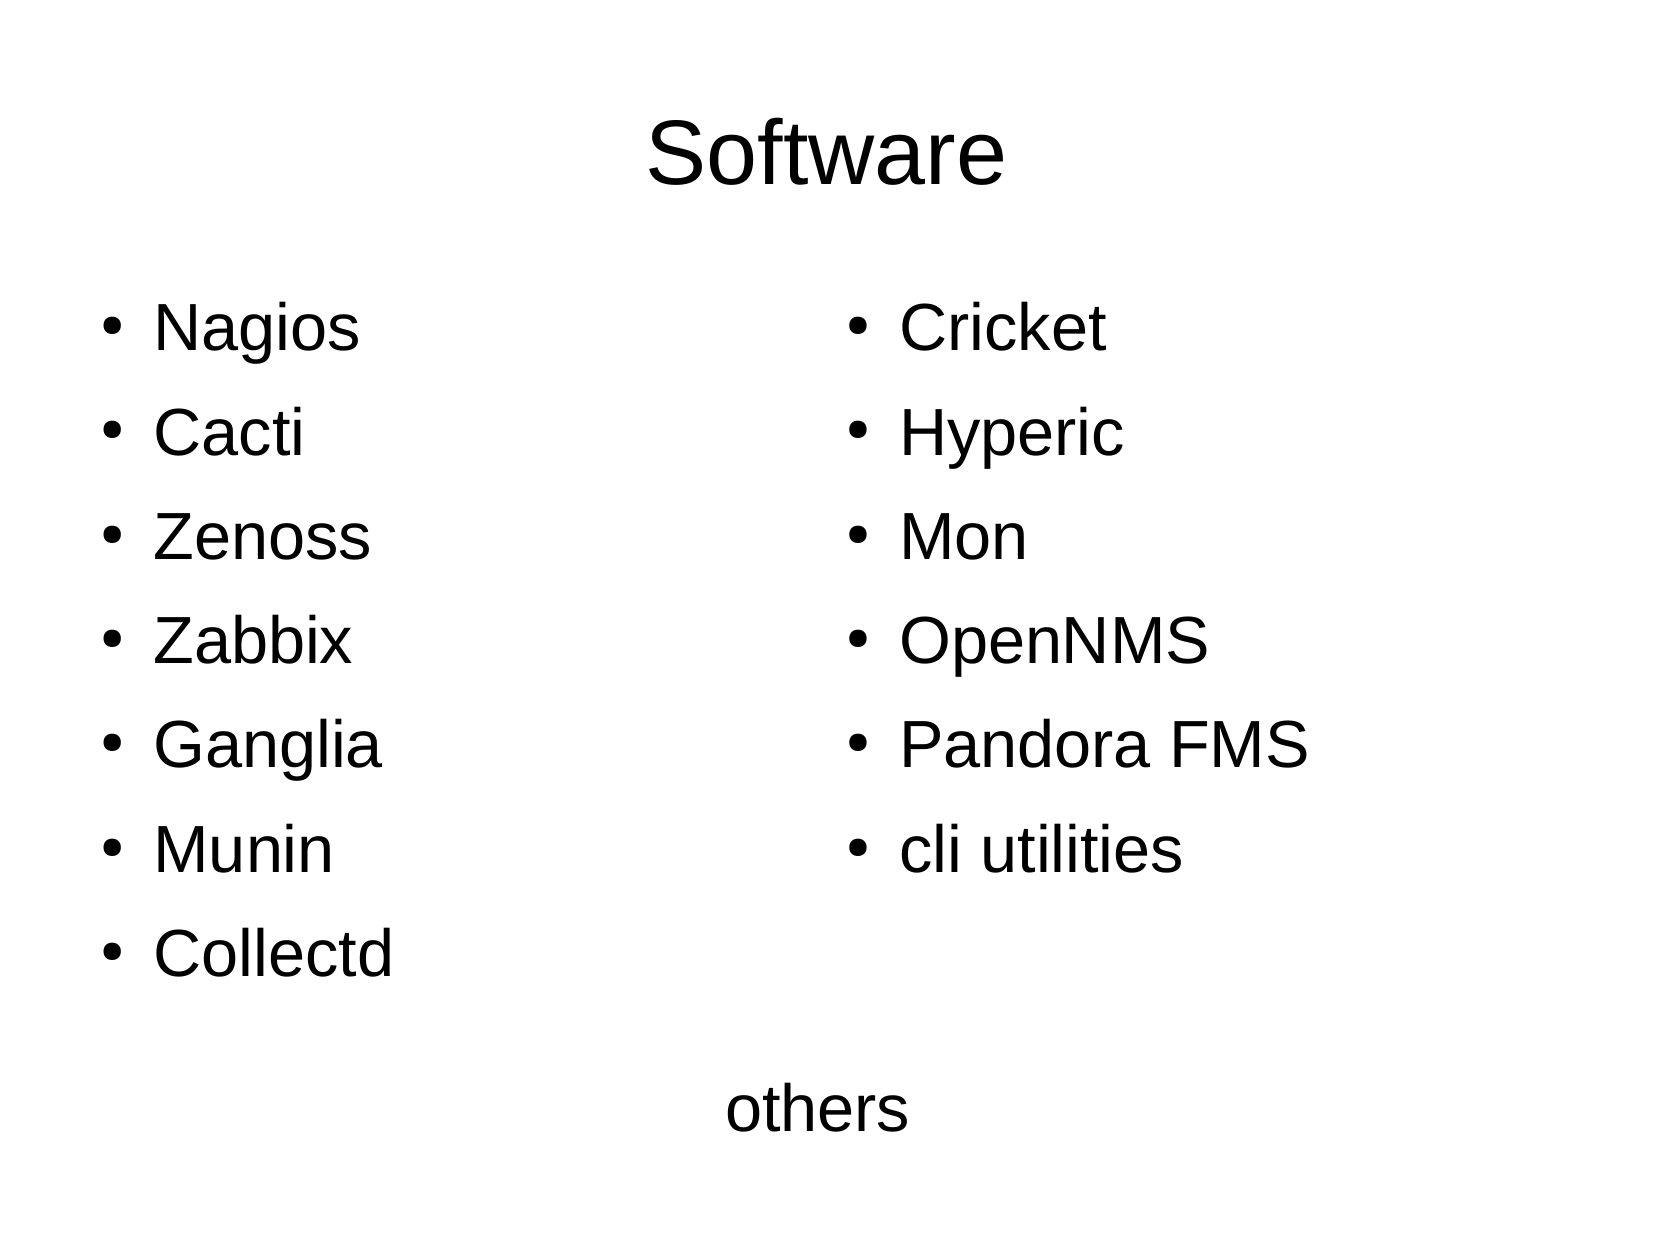

# Software
Nagios
Cacti
Zenoss
Zabbix
Ganglia
Munin
Collectd
Cricket
Hyperic
Mon
OpenNMS
Pandora FMS
cli utilities
others